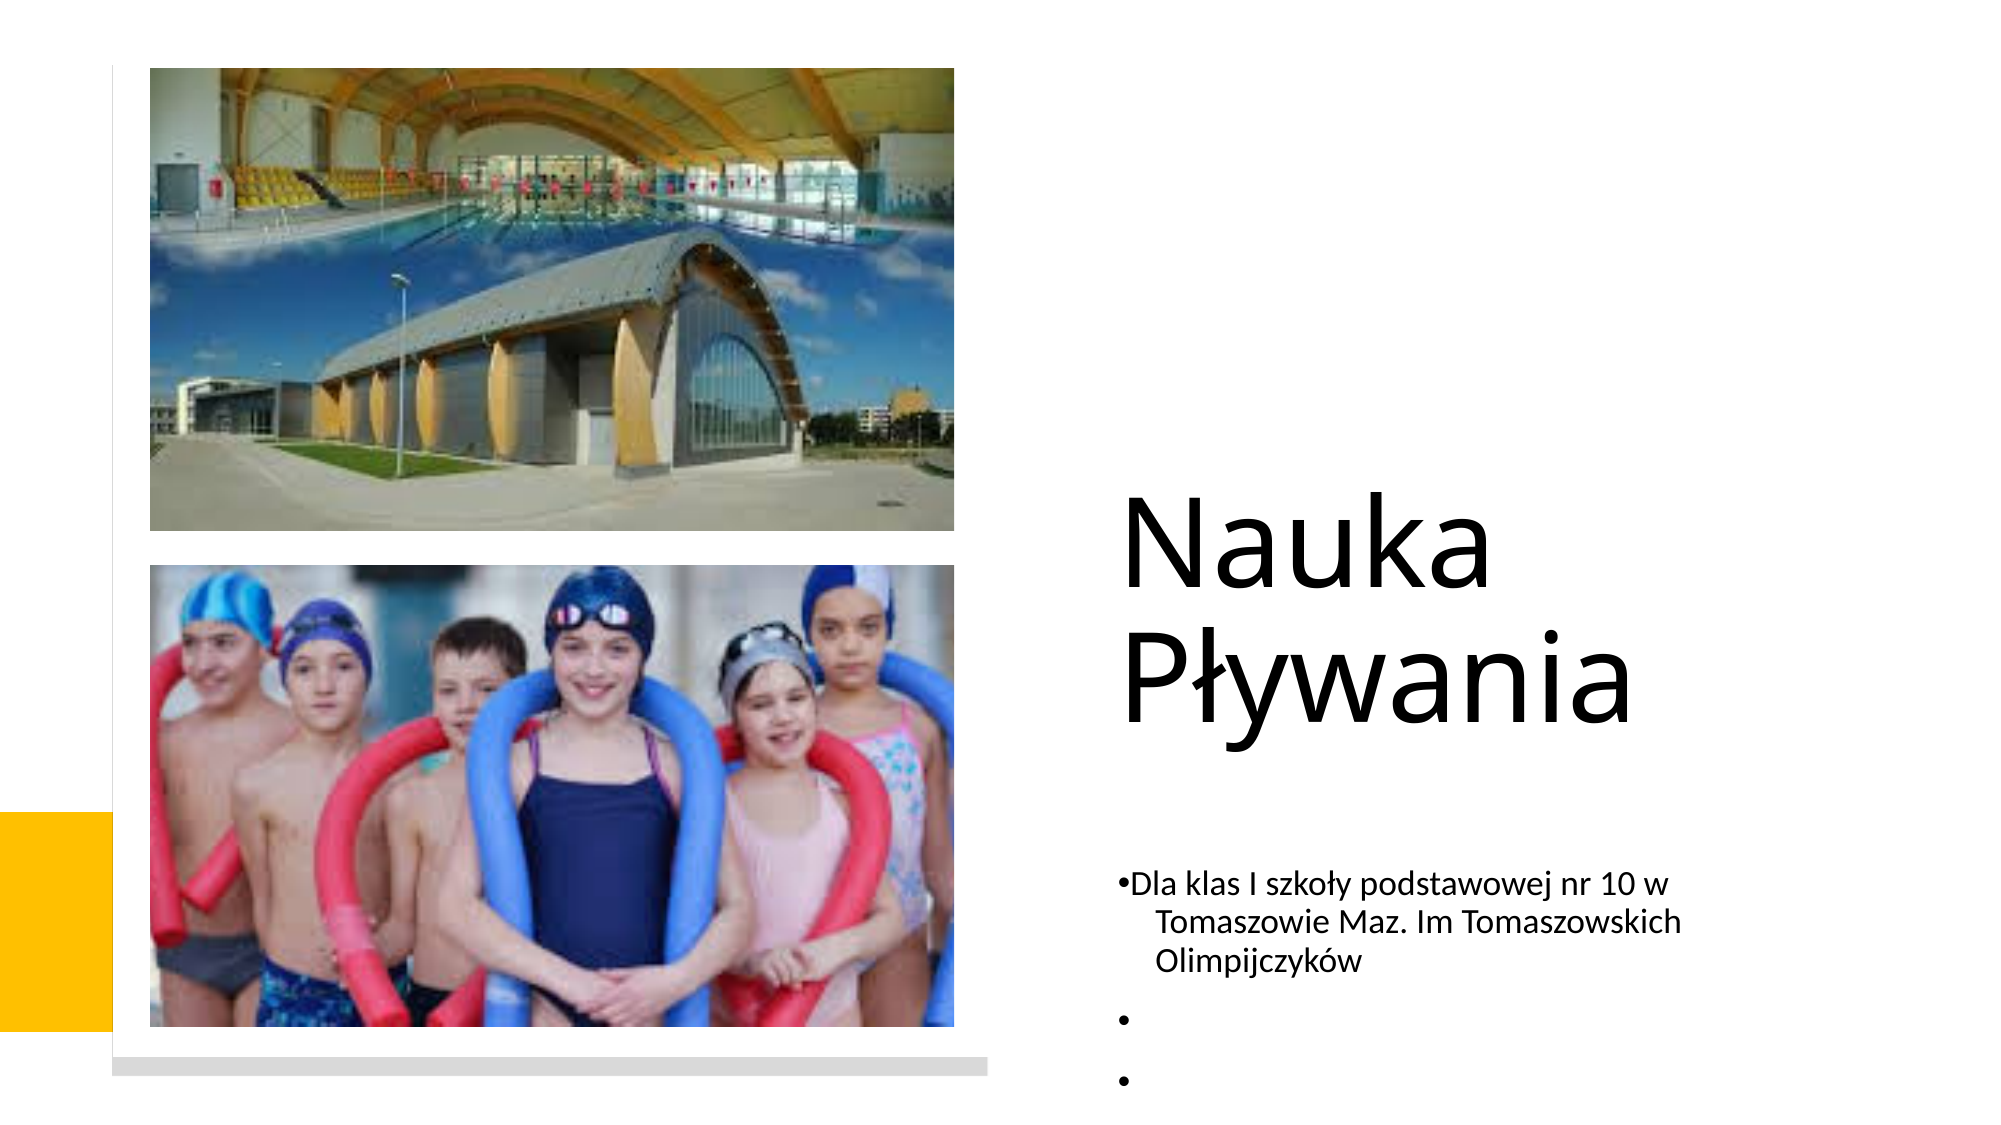

# Nauka Pływania
Dla klas I szkoły podstawowej nr 10 w Tomaszowie Maz. Im Tomaszowskich Olimpijczyków